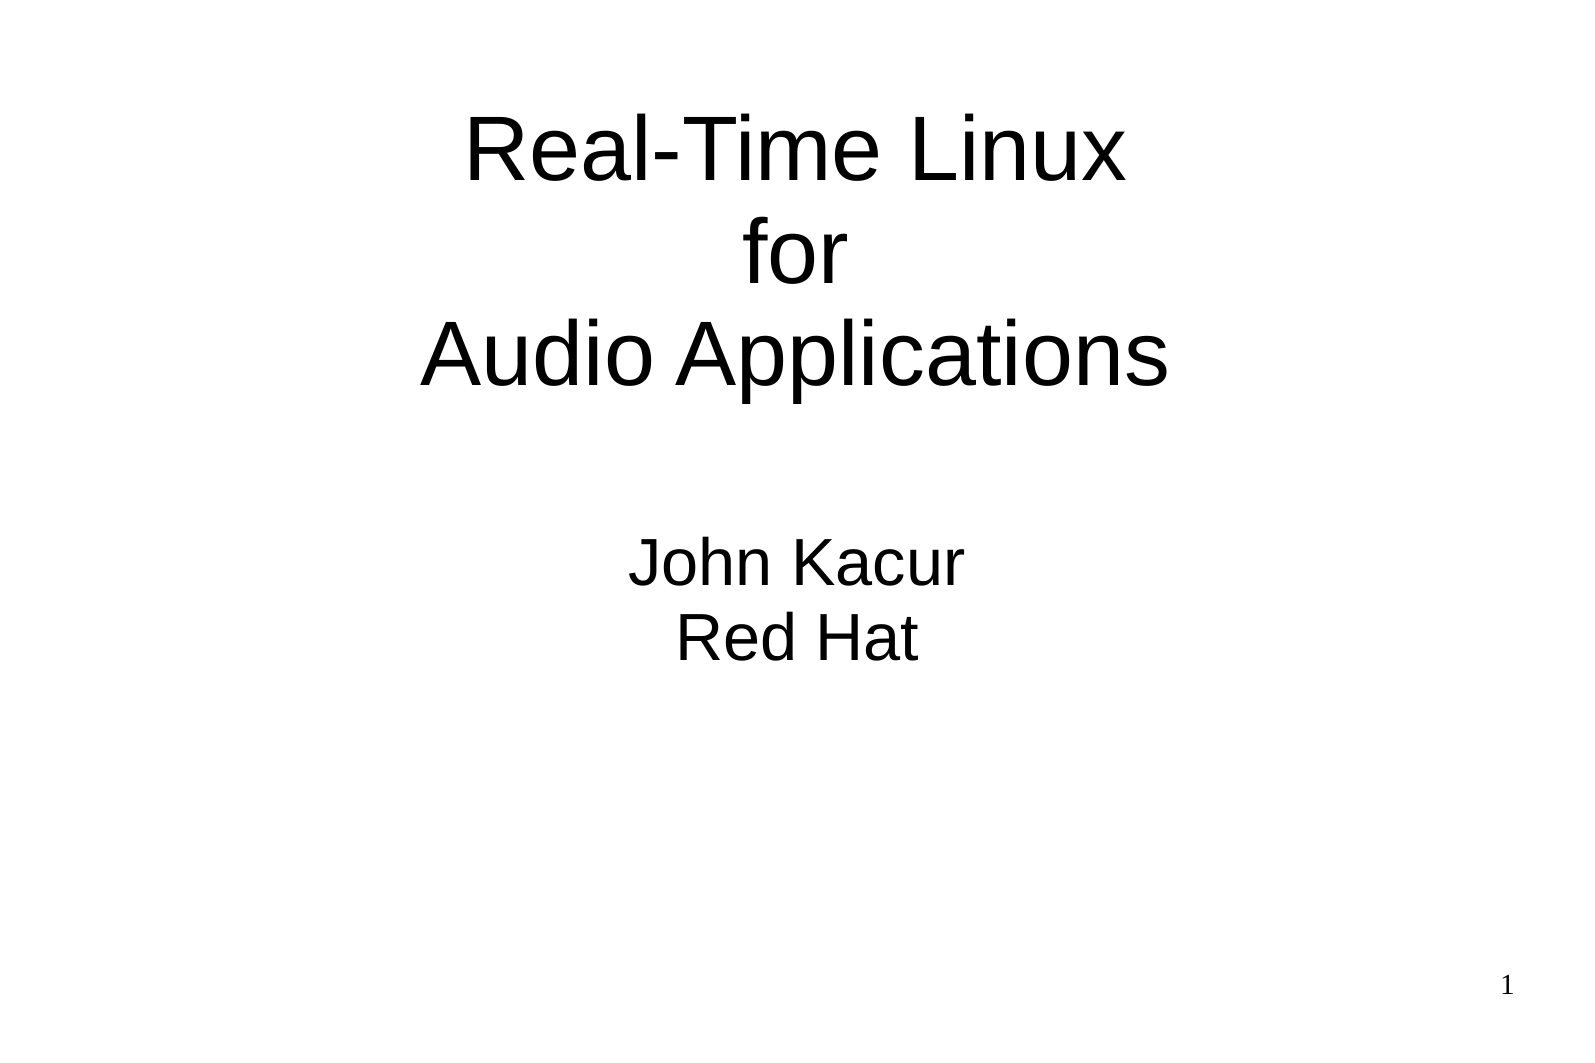

# Real-Time Linux for Audio Applications
John Kacur
Red Hat
1